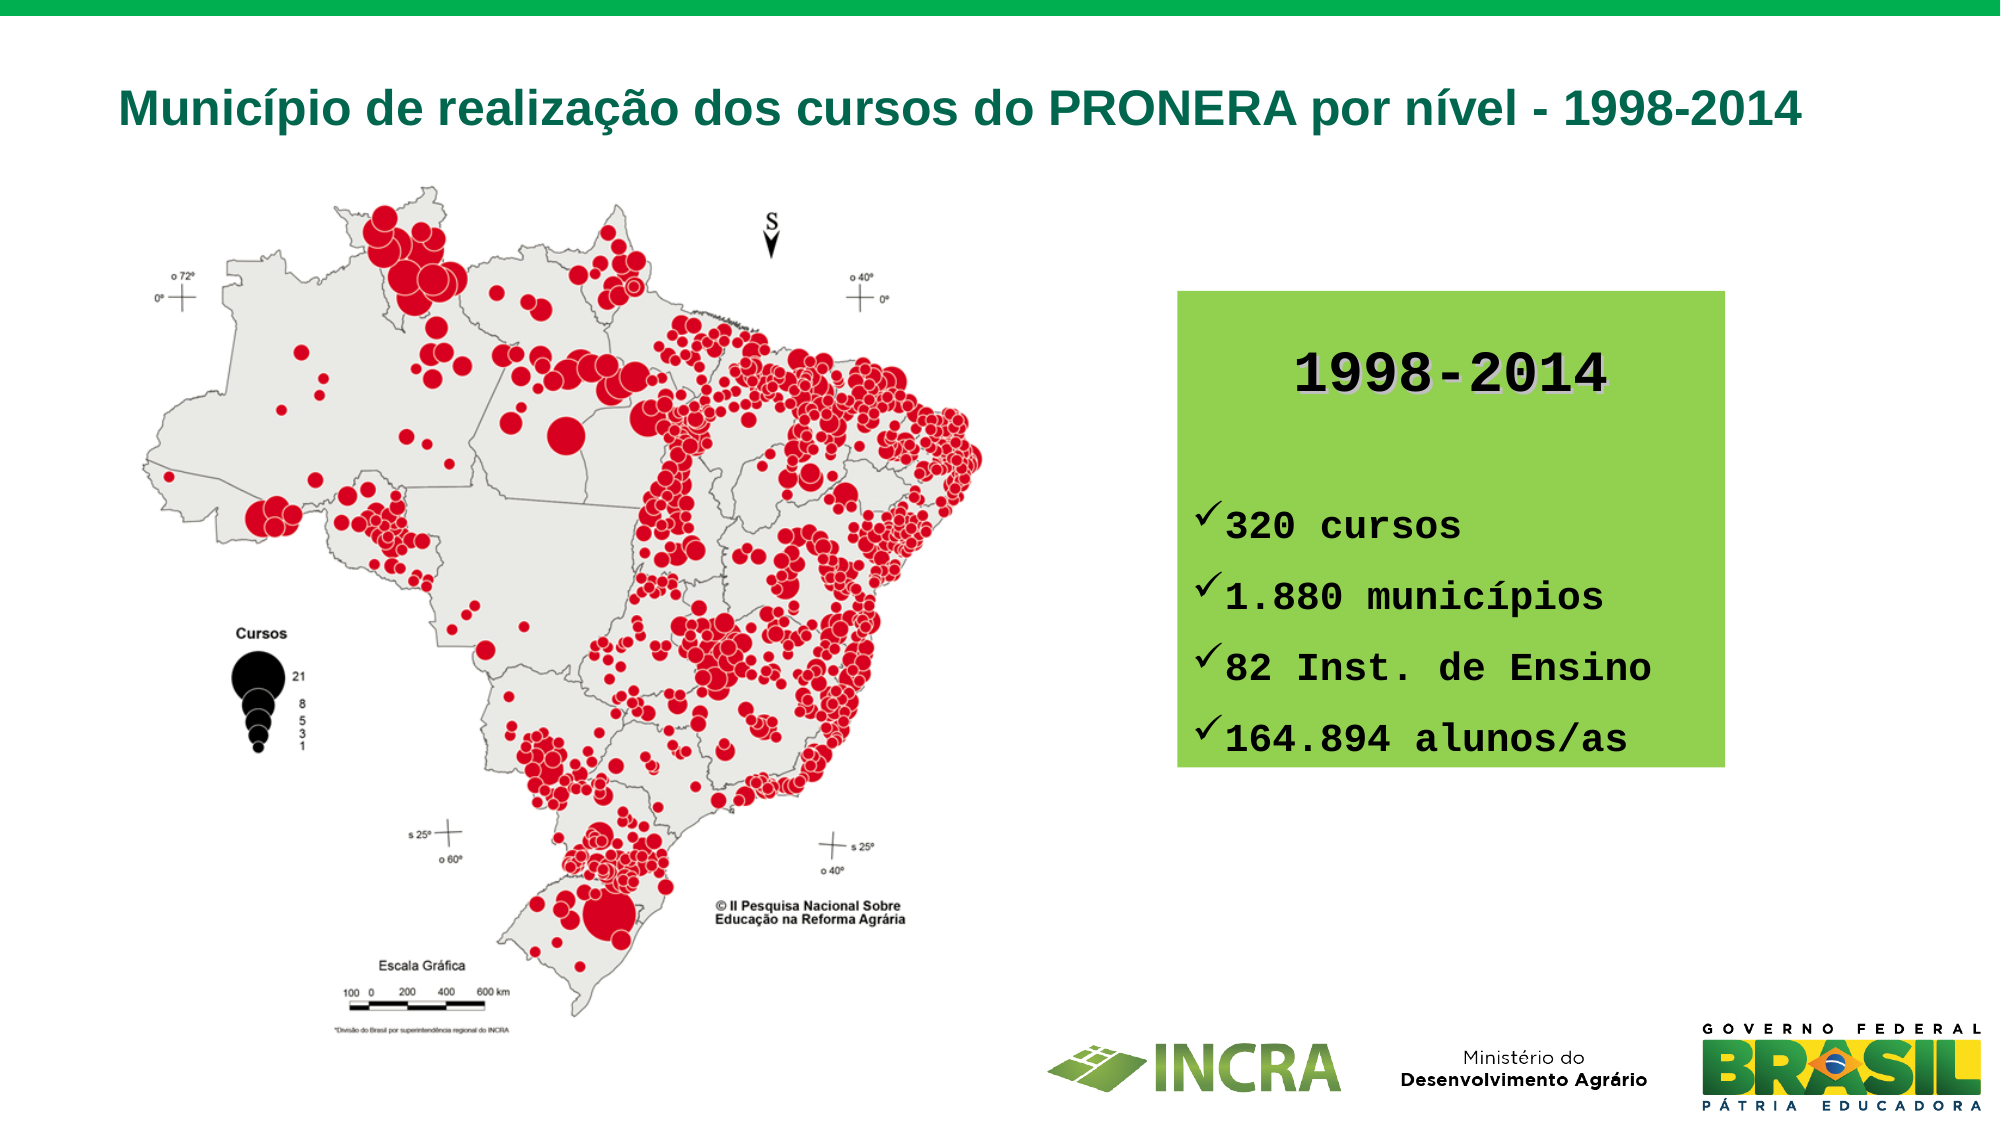

# Município de realização dos cursos do PRONERA por nível - 1998-2014
1998-2014
320 cursos
1.880 municípios
82 Inst. de Ensino
164.894 alunos/as